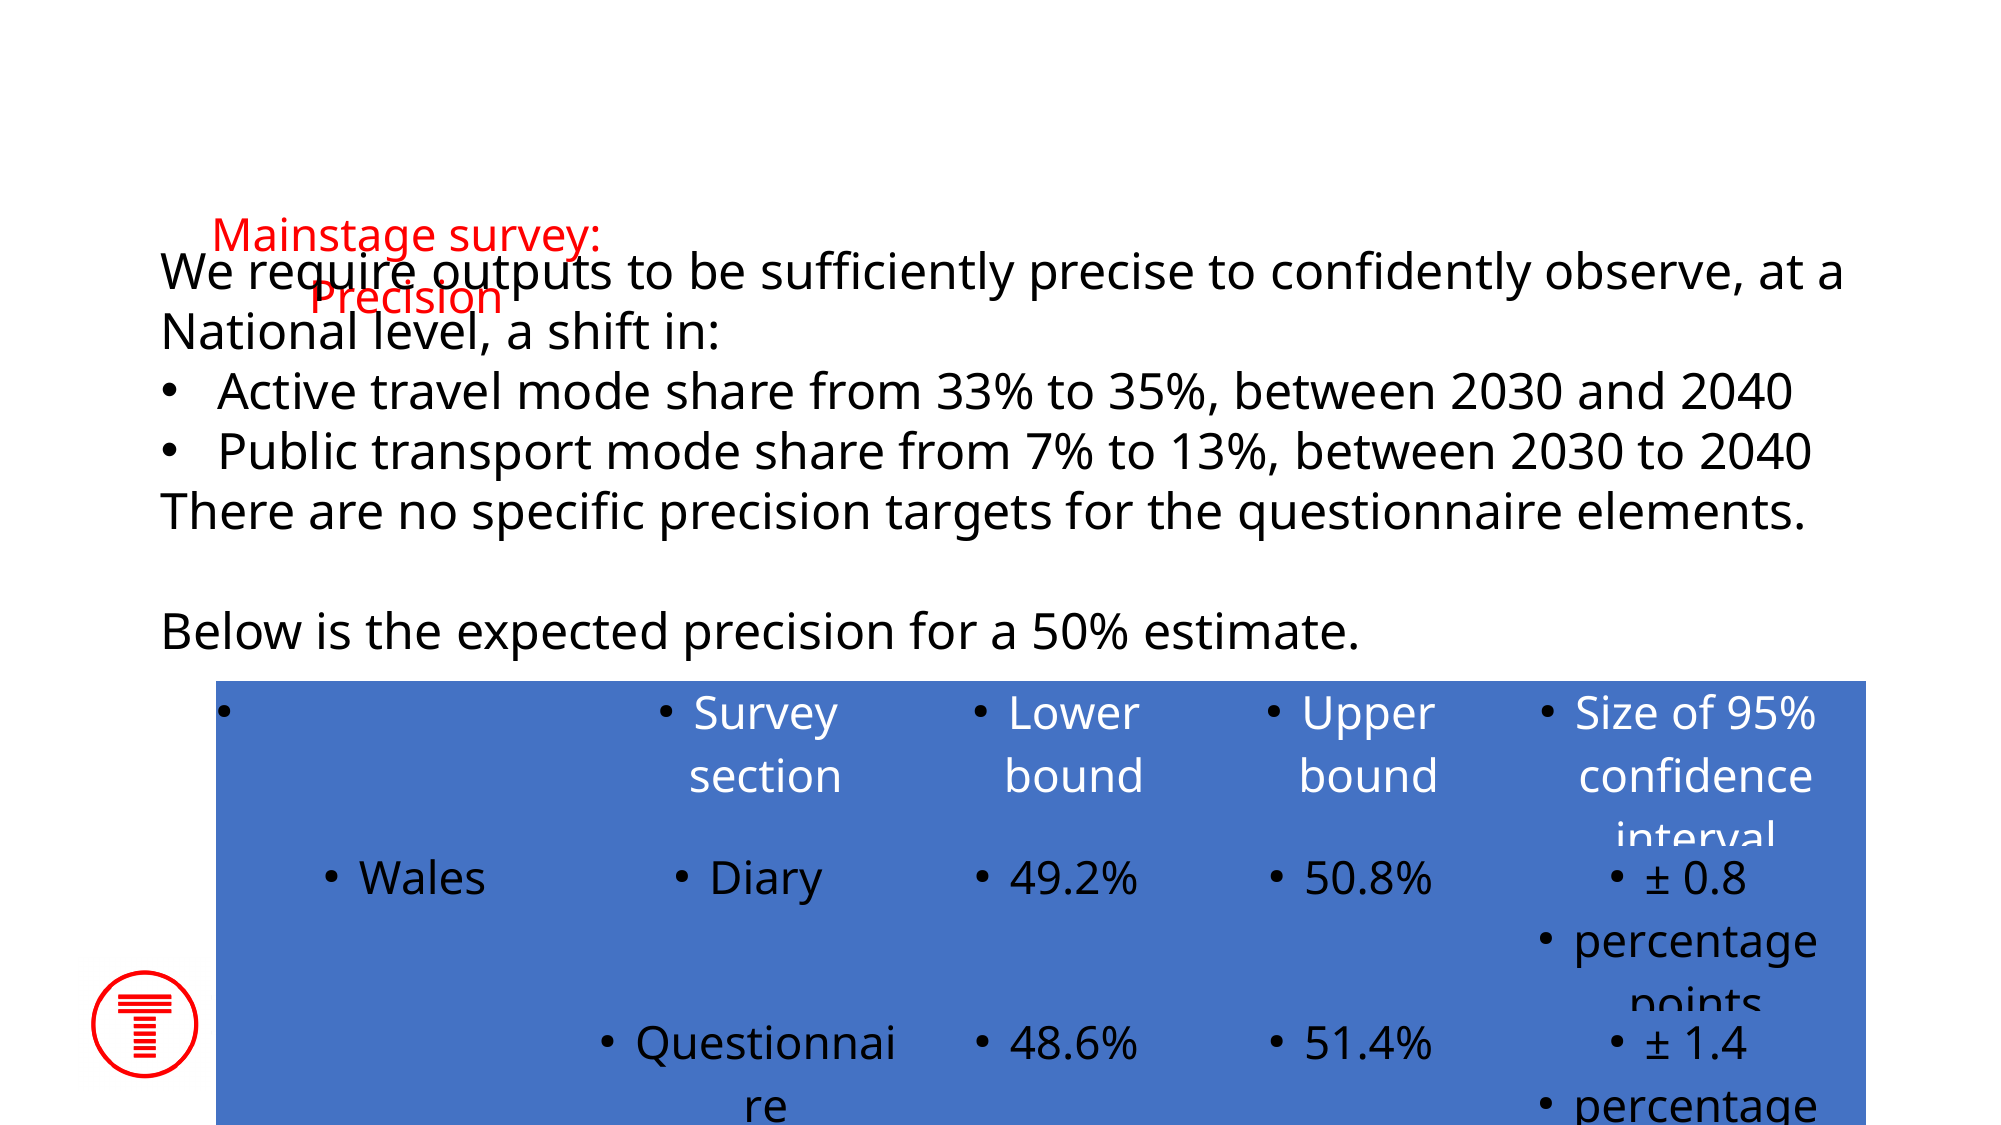

# Mainstage survey: Precision
We require outputs to be sufficiently precise to confidently observe, at a National level, a shift in:
Active travel mode share from 33% to 35%, between 2030 and 2040
Public transport mode share from 7% to 13%, between 2030 to 2040
There are no specific precision targets for the questionnaire elements.
Below is the expected precision for a 50% estimate.
| | Survey section | Lower bound | Upper bound | Size of 95% confidence interval |
| --- | --- | --- | --- | --- |
| Wales | Diary | 49.2% | 50.8% | ± 0.8 percentage points |
| | Questionnaire | 48.6% | 51.4% | ± 1.4 percentage points |